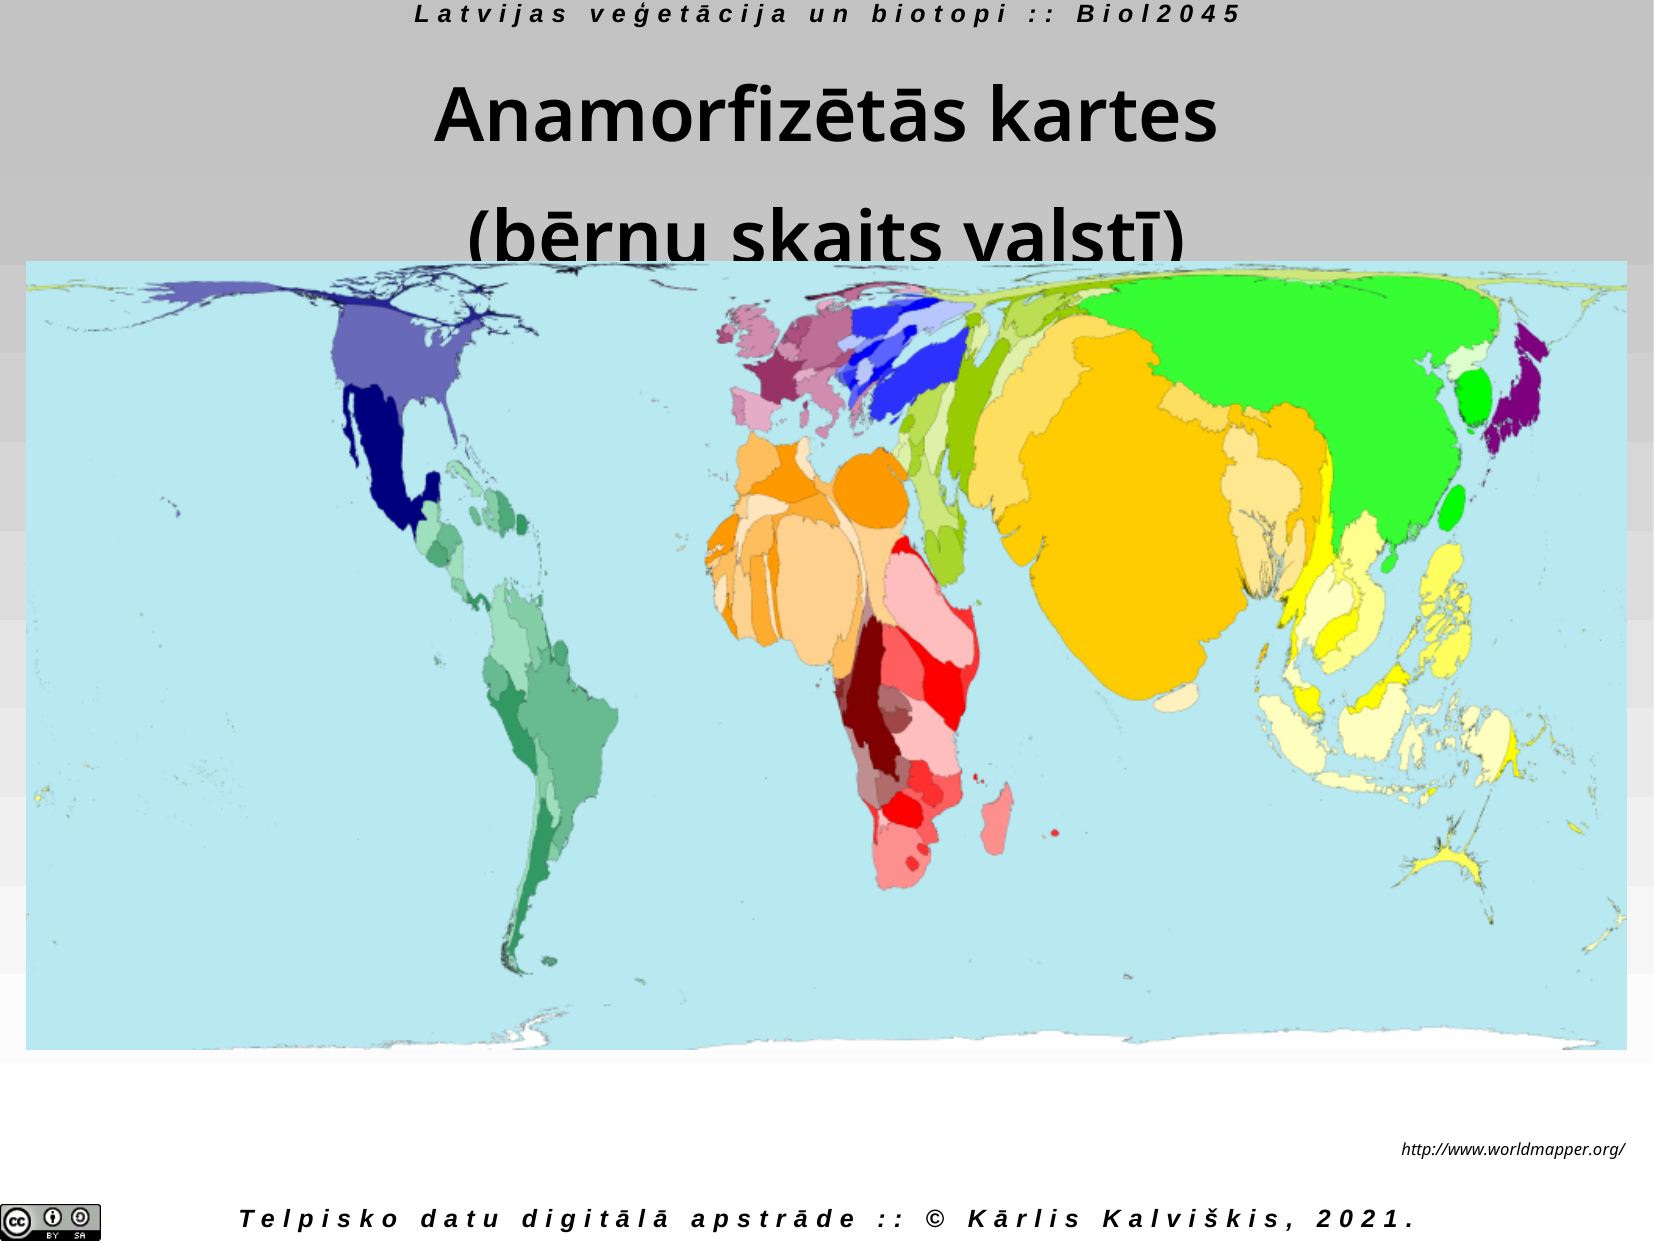

# Anamorfizētās kartes (bērnu skaits valstī)
http://www.worldmapper.org/